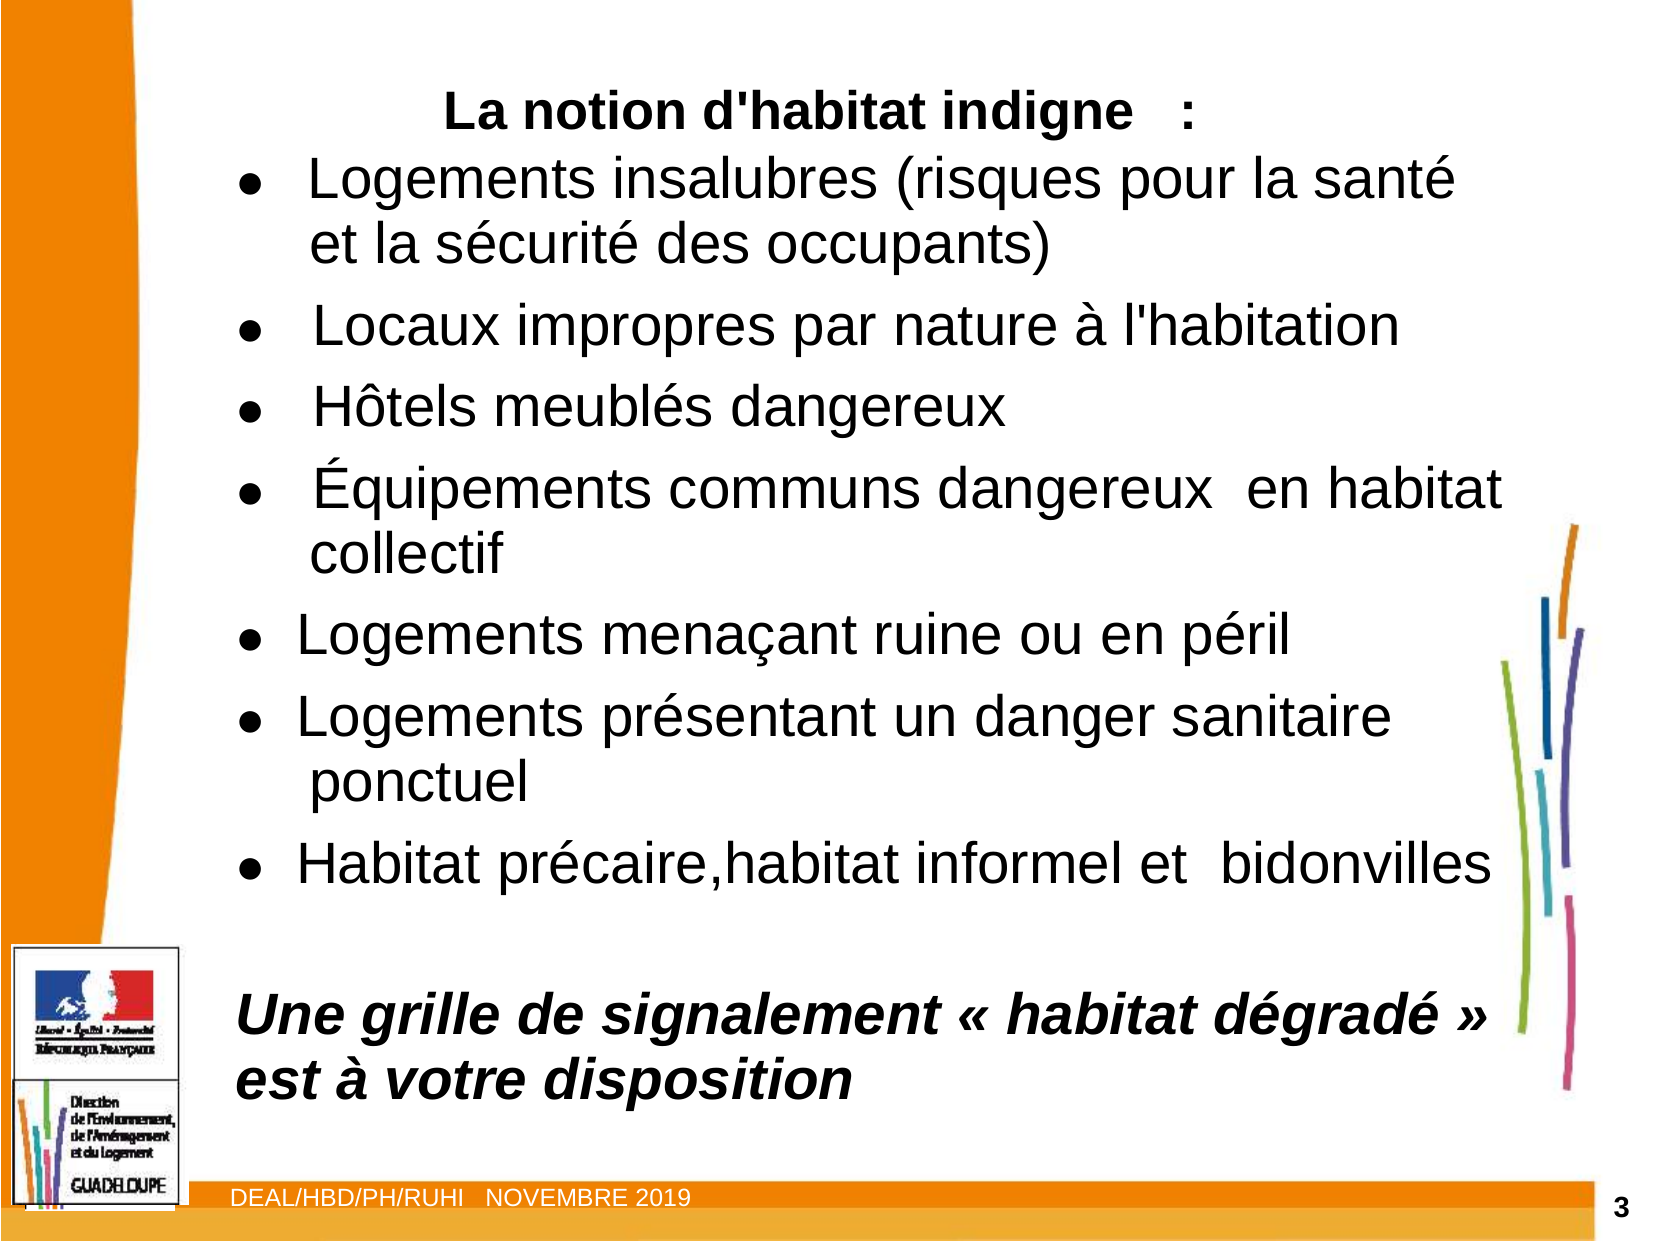

# La notion d'habitat indigne  :
● Logements insalubres (risques pour la santé 		et la sécurité des occupants)
● Locaux impropres par nature à l'habitation
● Hôtels meublés dangereux
● Équipements communs dangereux en habitat 	collectif
● Logements menaçant ruine ou en péril
● Logements présentant un danger sanitaire 	 	ponctuel
● Habitat précaire,habitat informel et bidonvilles
Une grille de signalement « habitat dégradé » est à votre disposition
 DEAL/HBD/PH/RUHI NOVEMBRE 2019
3